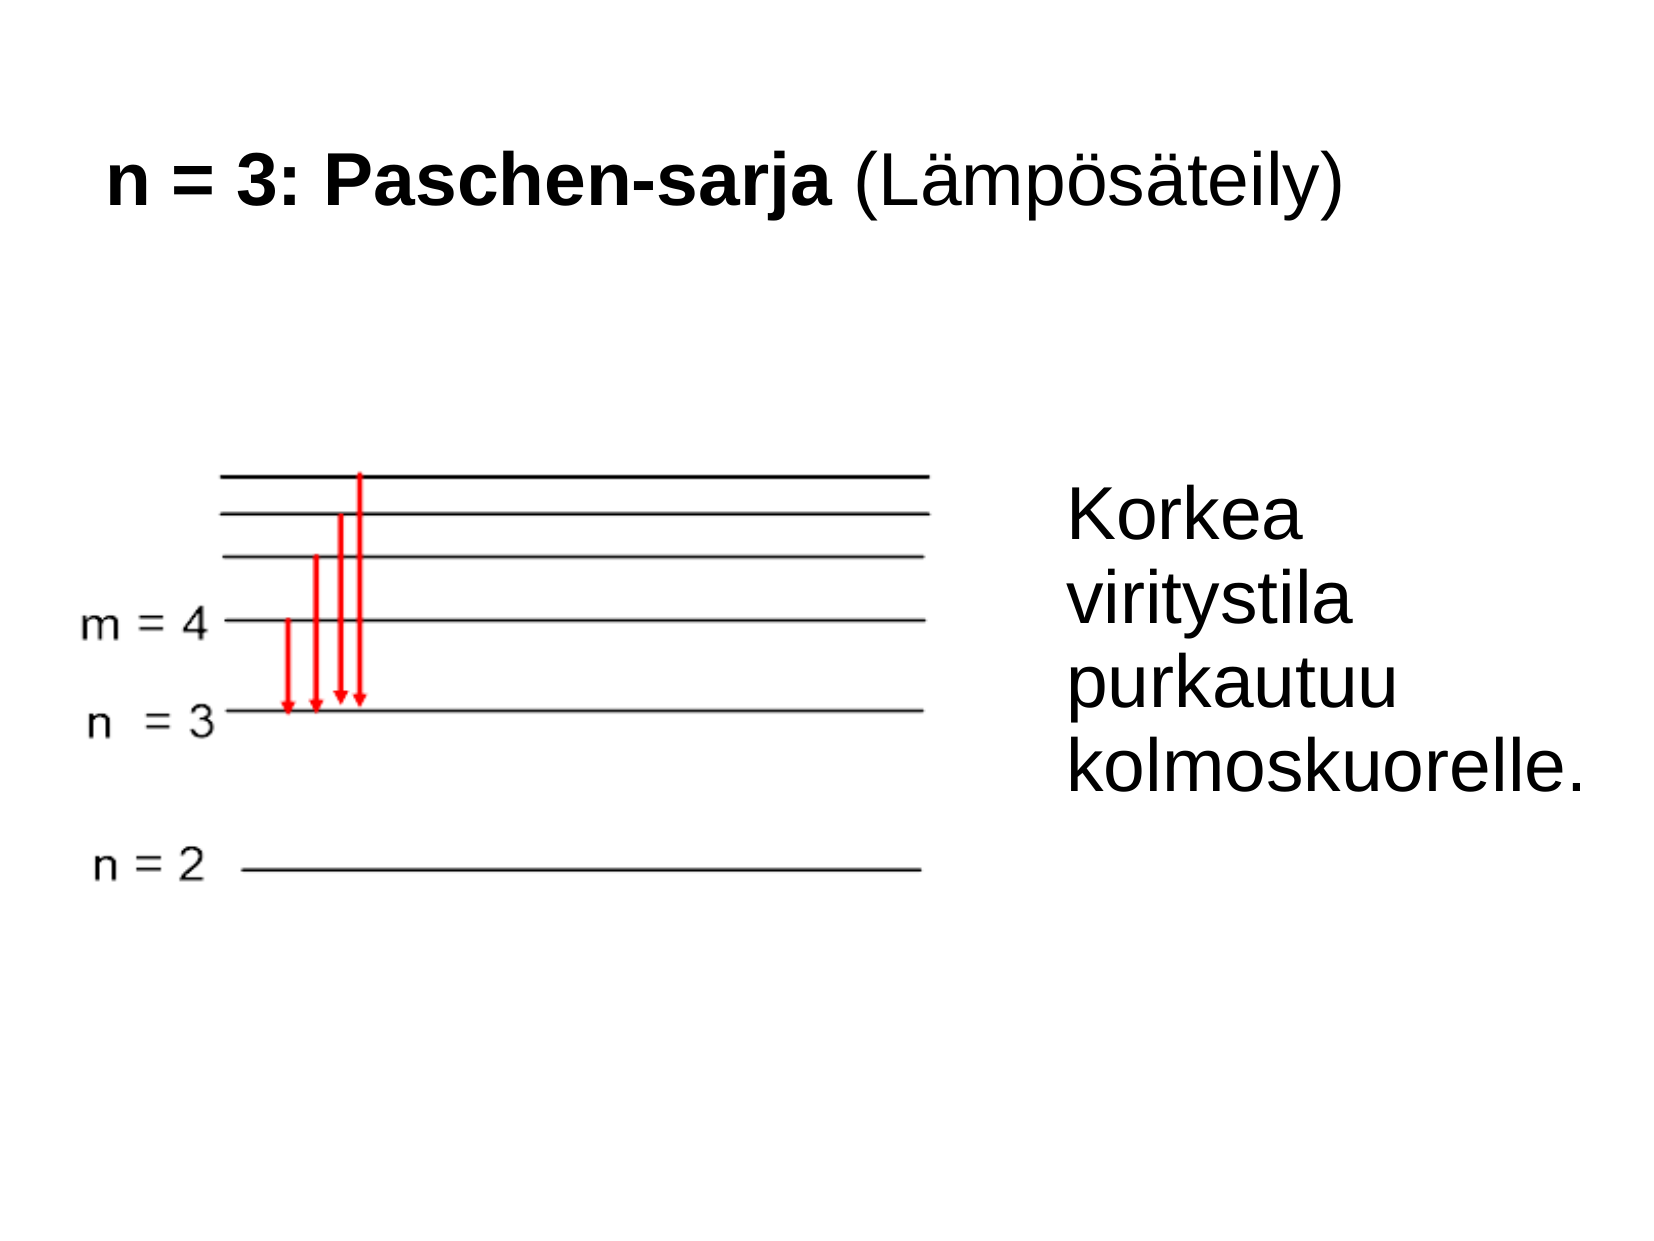

n = 3: Paschen-sarja (Lämpösäteily)
Korkea viritystila purkautuu kolmoskuorelle.